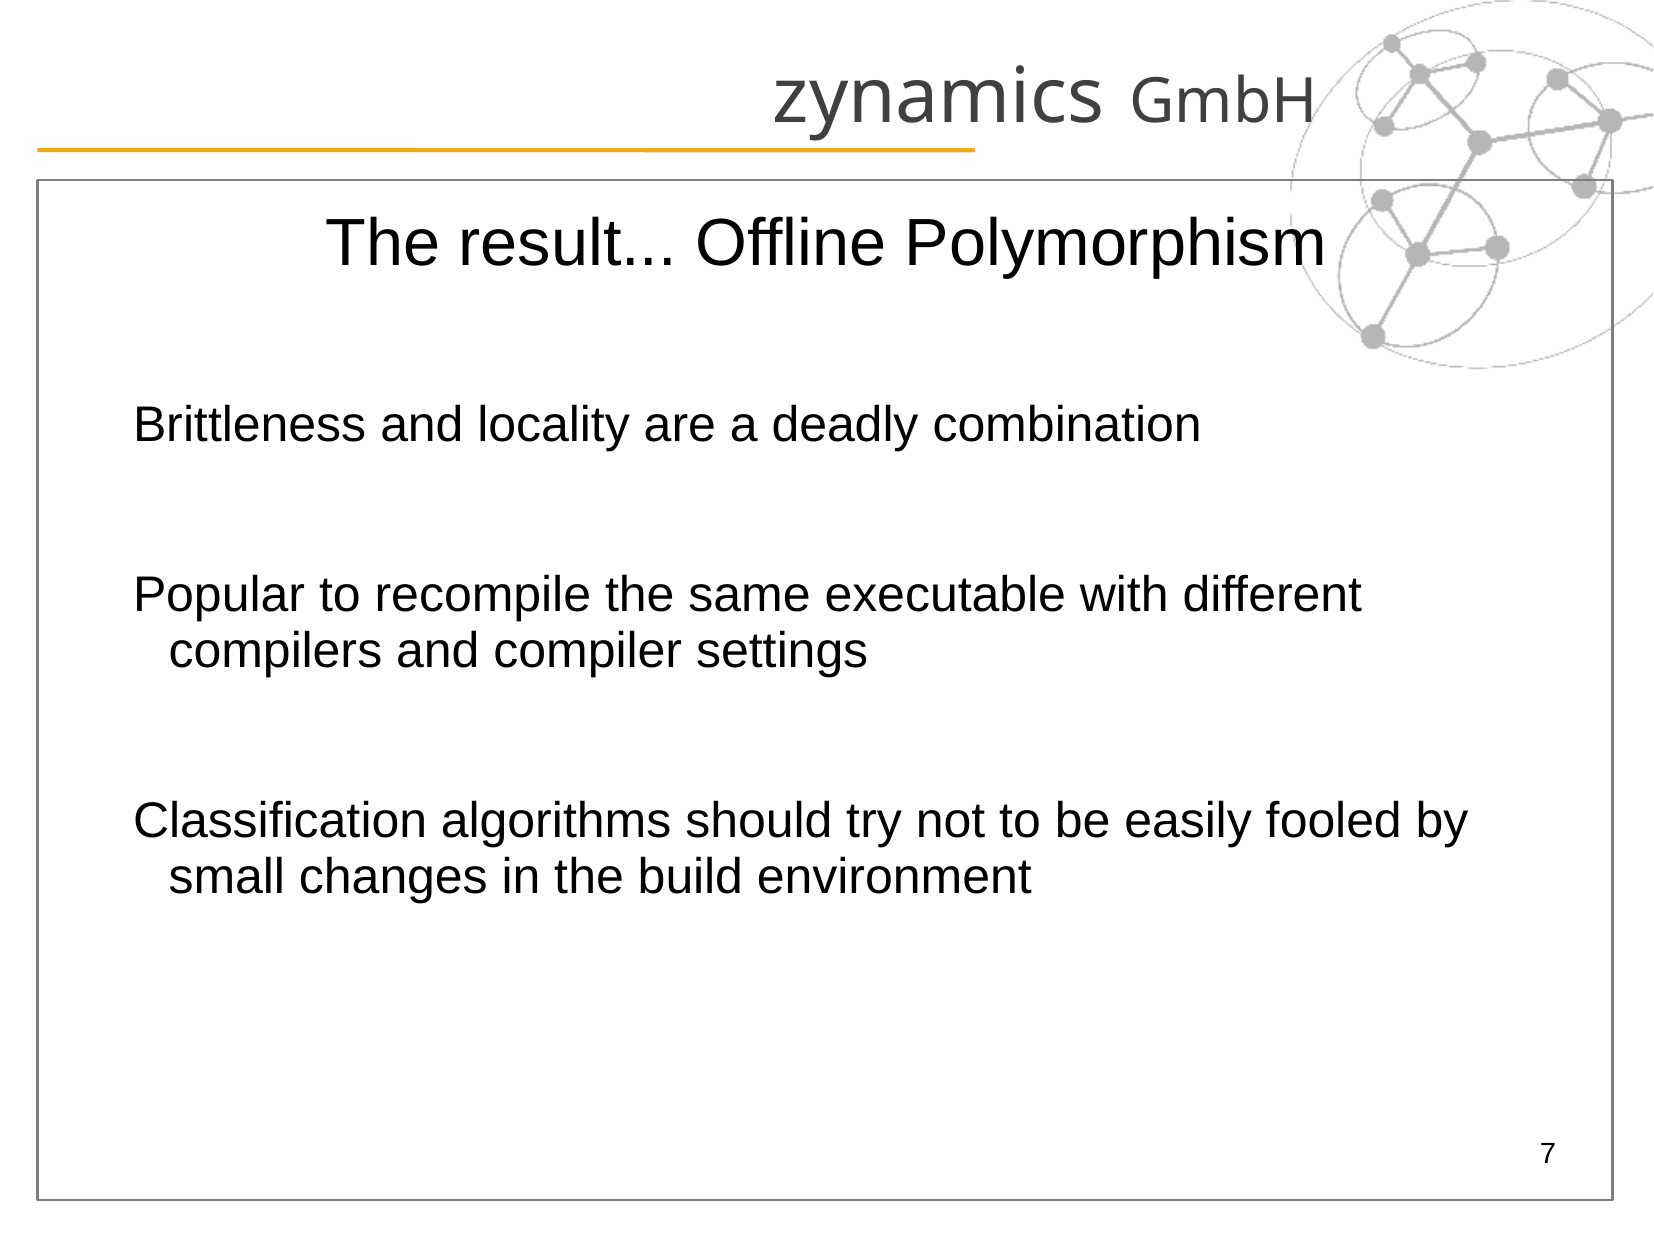

zynamics GmbH
The result... Offline Polymorphism
# Brittleness and locality are a deadly combination
Popular to recompile the same executable with different compilers and compiler settings
Classification algorithms should try not to be easily fooled by small changes in the build environment